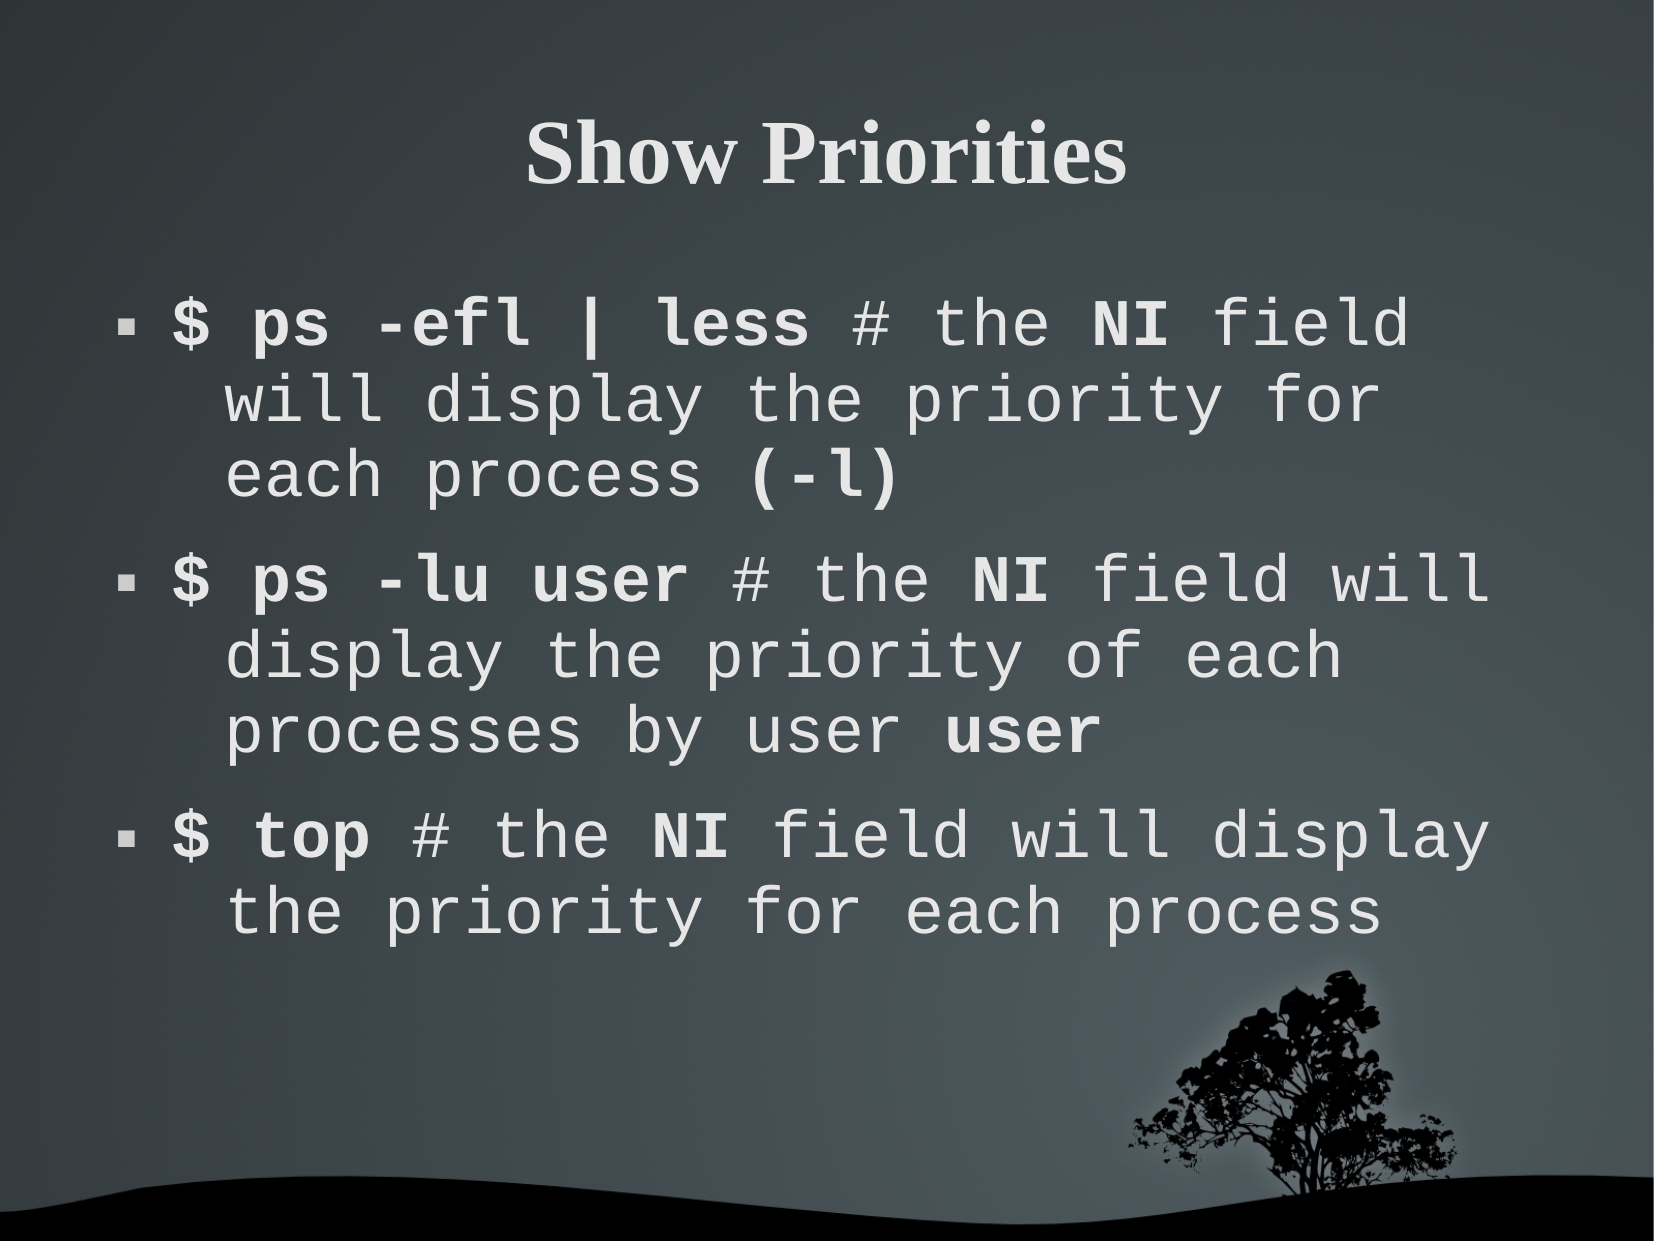

# Show Priorities
$ ps -efl | less # the NI field will display the priority for each process (-l)
$ ps -lu user # the NI field will display the priority of each processes by user user
$ top # the NI field will display the priority for each process